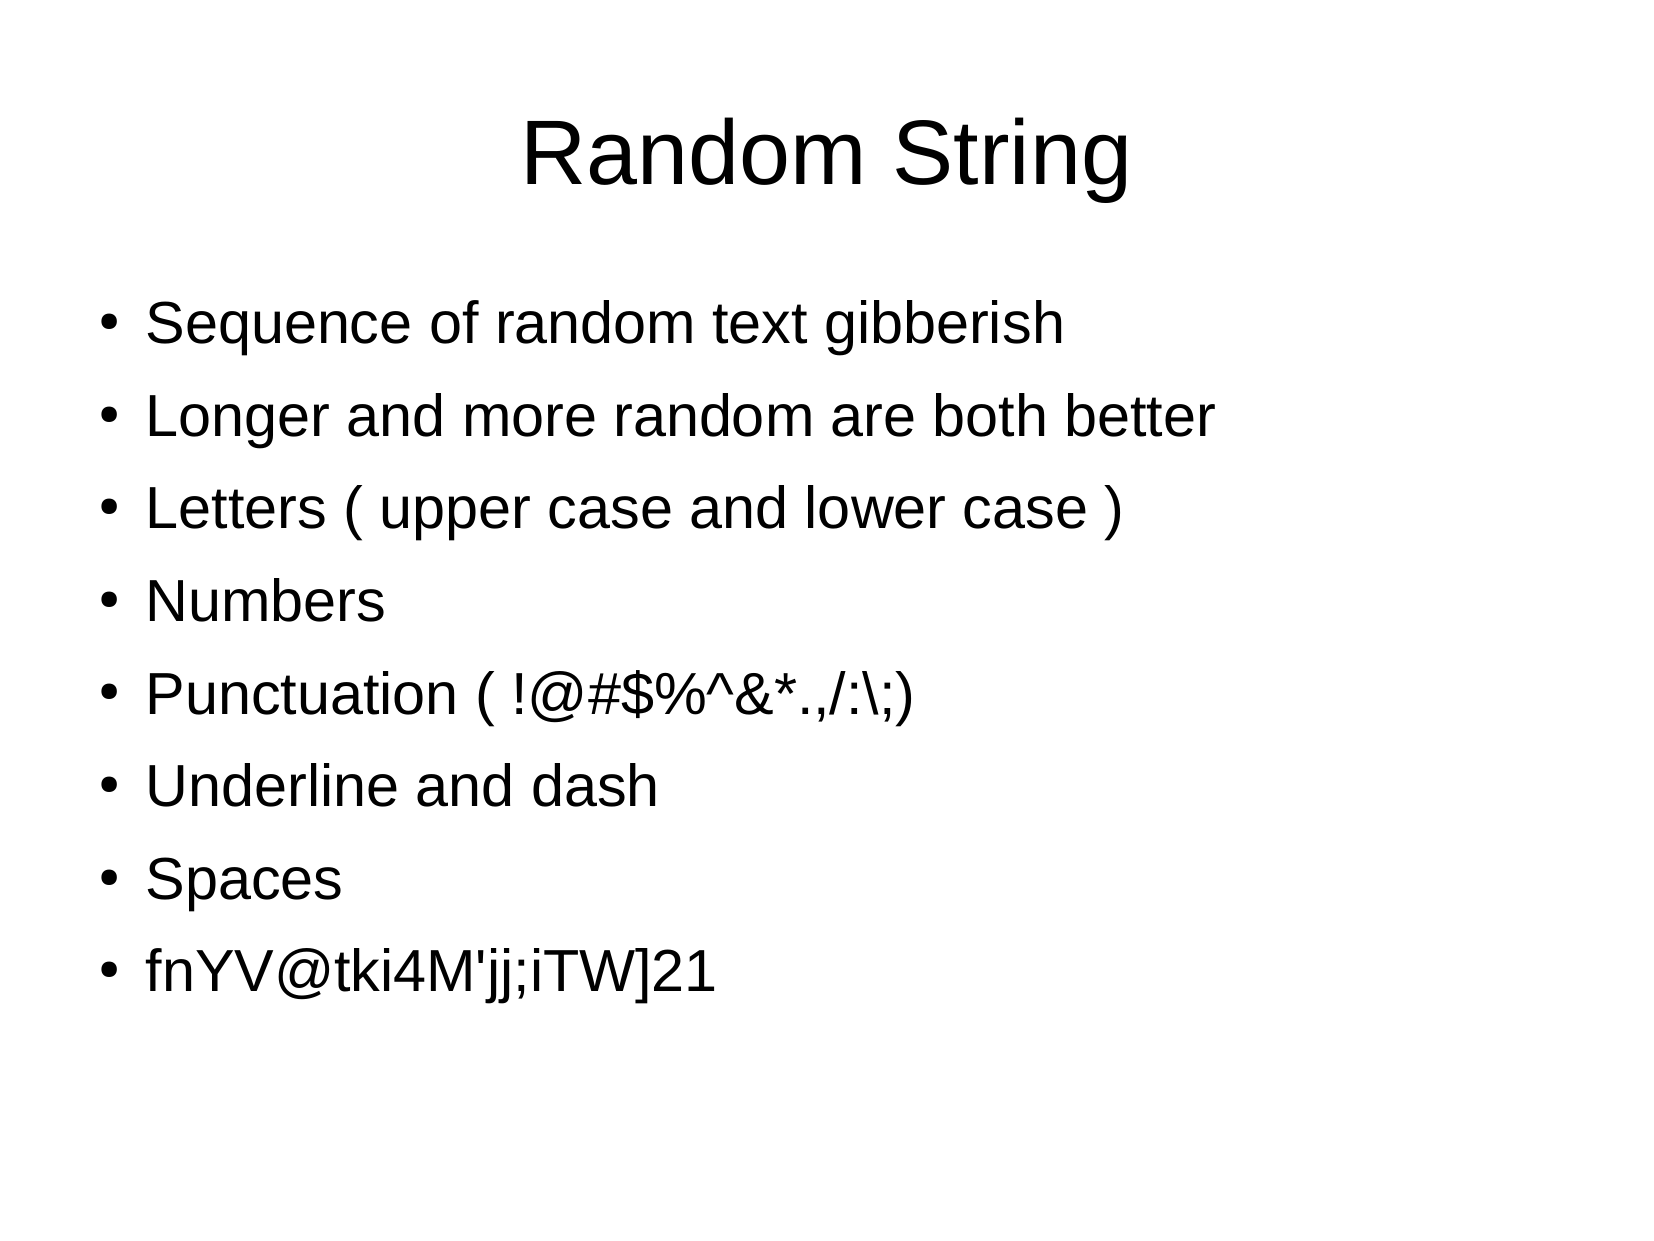

# Random String
Sequence of random text gibberish
Longer and more random are both better
Letters ( upper case and lower case )
Numbers
Punctuation ( !@#$%^&*.,/:\;)
Underline and dash
Spaces
fnYV@tki4M'jj;iTW]21